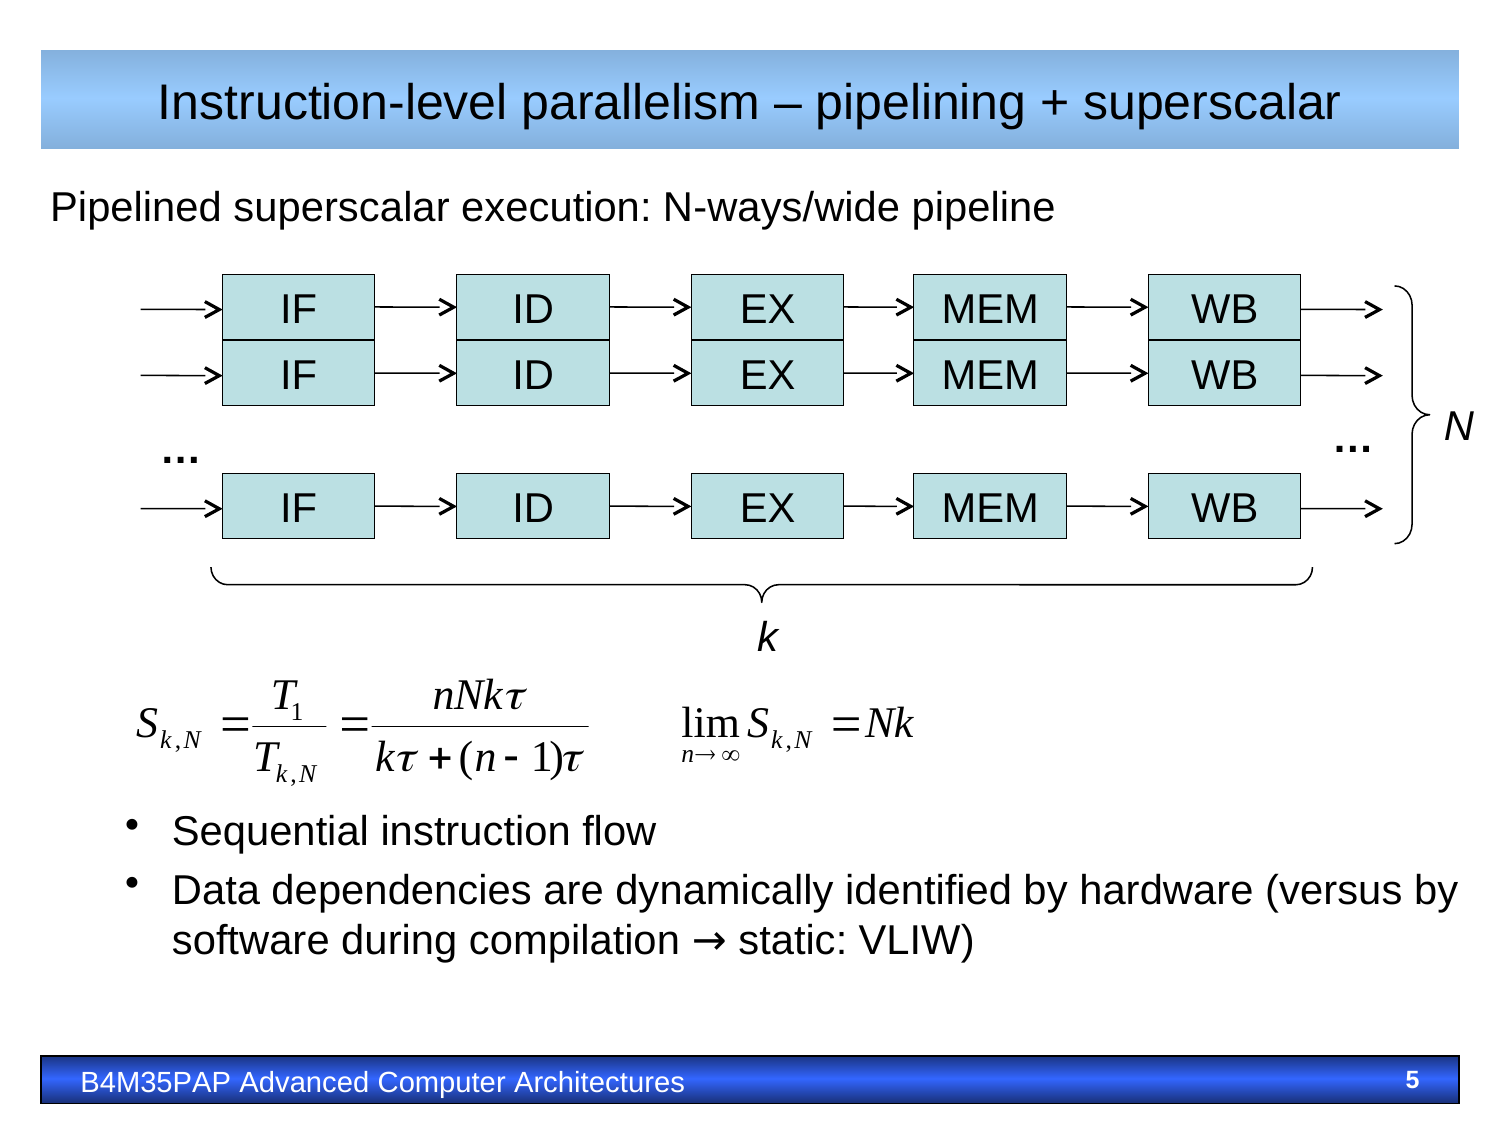

# Instruction-level parallelism – pipelining + superscalar
Pipelined superscalar execution: N-ways/wide pipeline
Sequential instruction flow
Data dependencies are dynamically identified by hardware (versus by software during compilation → static: VLIW)
IF
ID
EX
MEM
WB
IF
ID
EX
MEM
WB
…
…
IF
ID
EX
MEM
WB
N
k